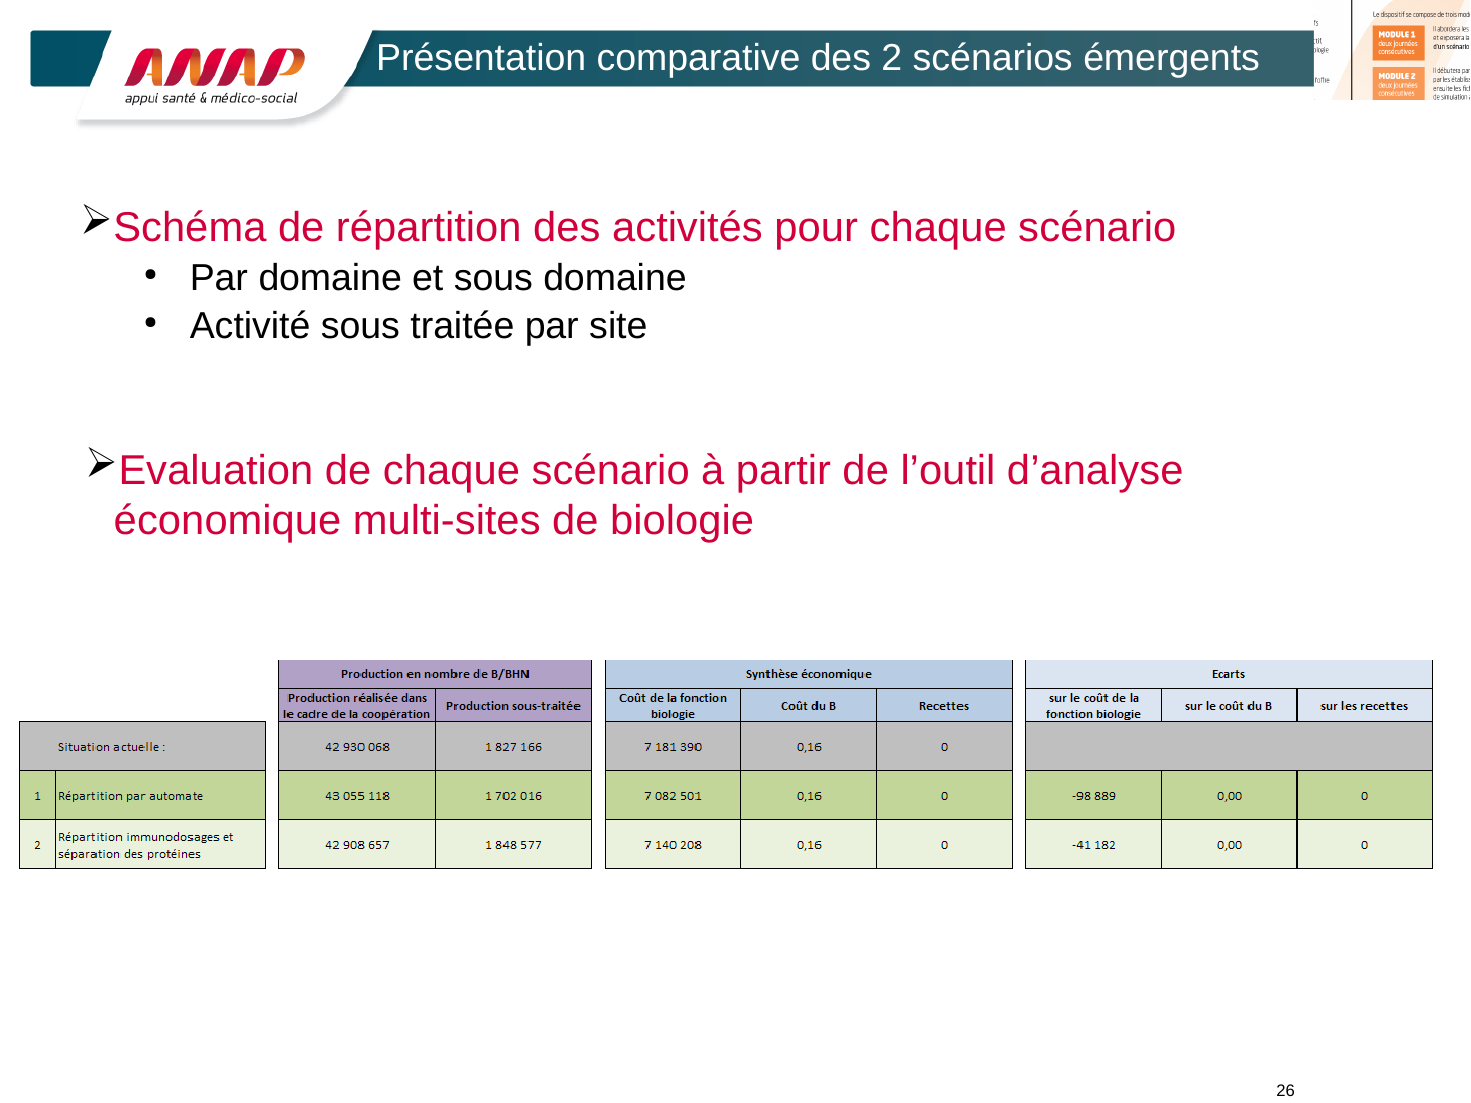

# Présentation comparative des 2 scénarios émergents
Schéma de répartition des activités pour chaque scénario
 Par domaine et sous domaine
 Activité sous traitée par site
Evaluation de chaque scénario à partir de l’outil d’analyse économique multi-sites de biologie